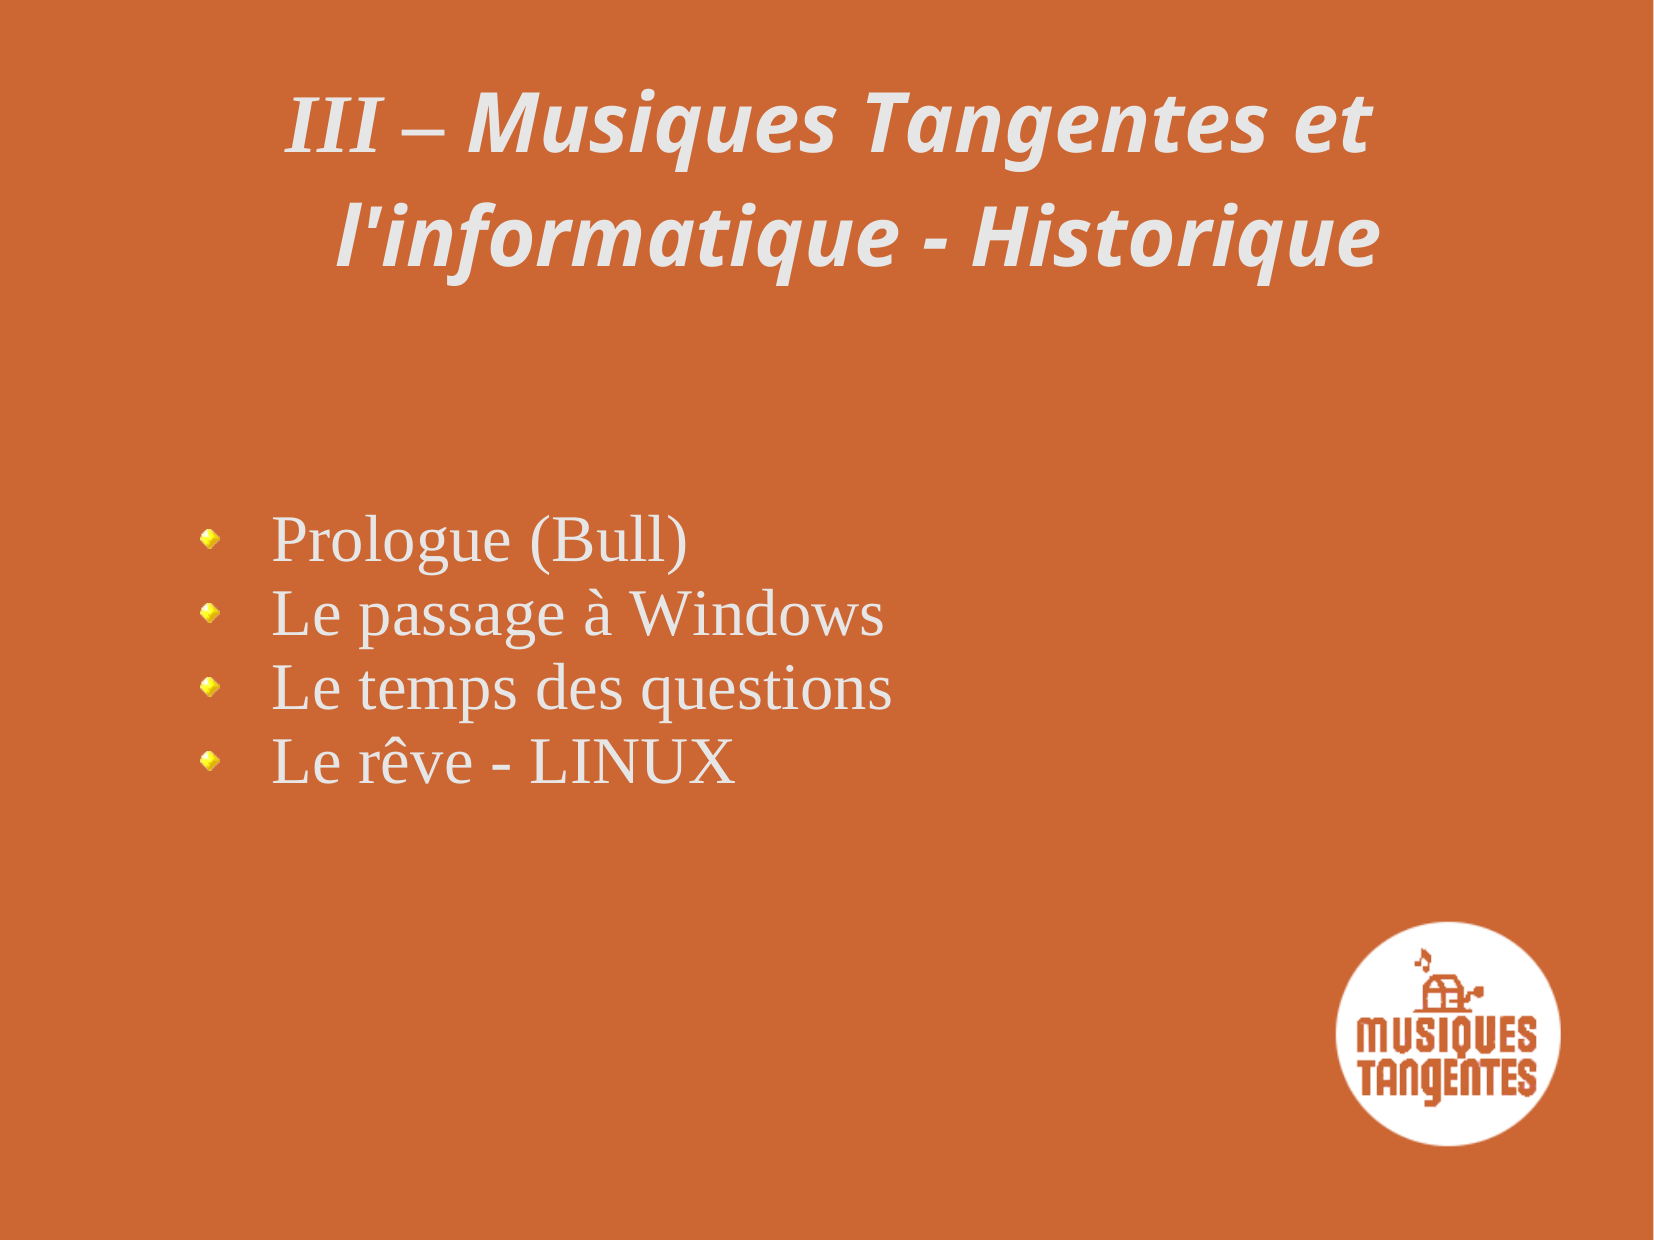

# III – Musiques Tangentes et l'informatique - Historique
Prologue (Bull)
Le passage à Windows
Le temps des questions
Le rêve - LINUX